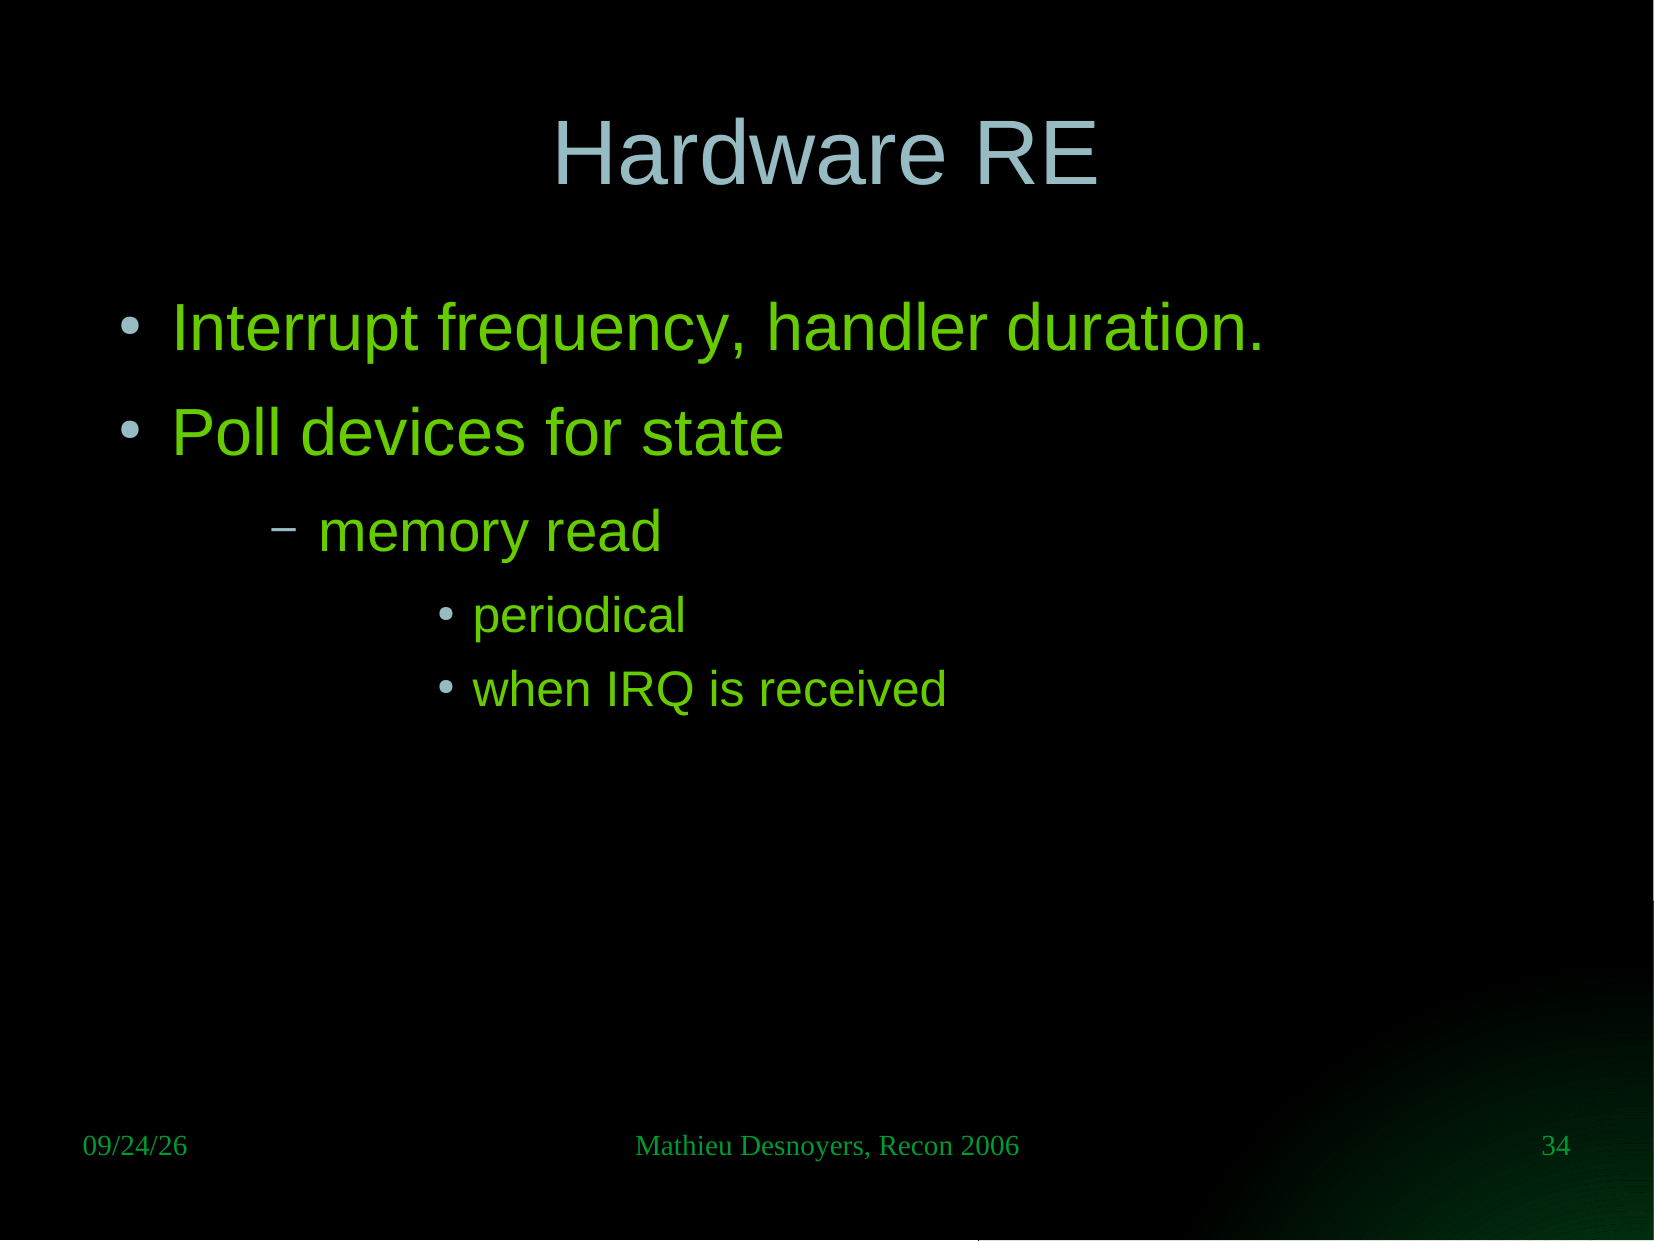

# Hardware RE
Interrupt frequency, handler duration.
Poll devices for state
memory read
periodical
when IRQ is received
Mathieu Desnoyers, Recon 2006
34